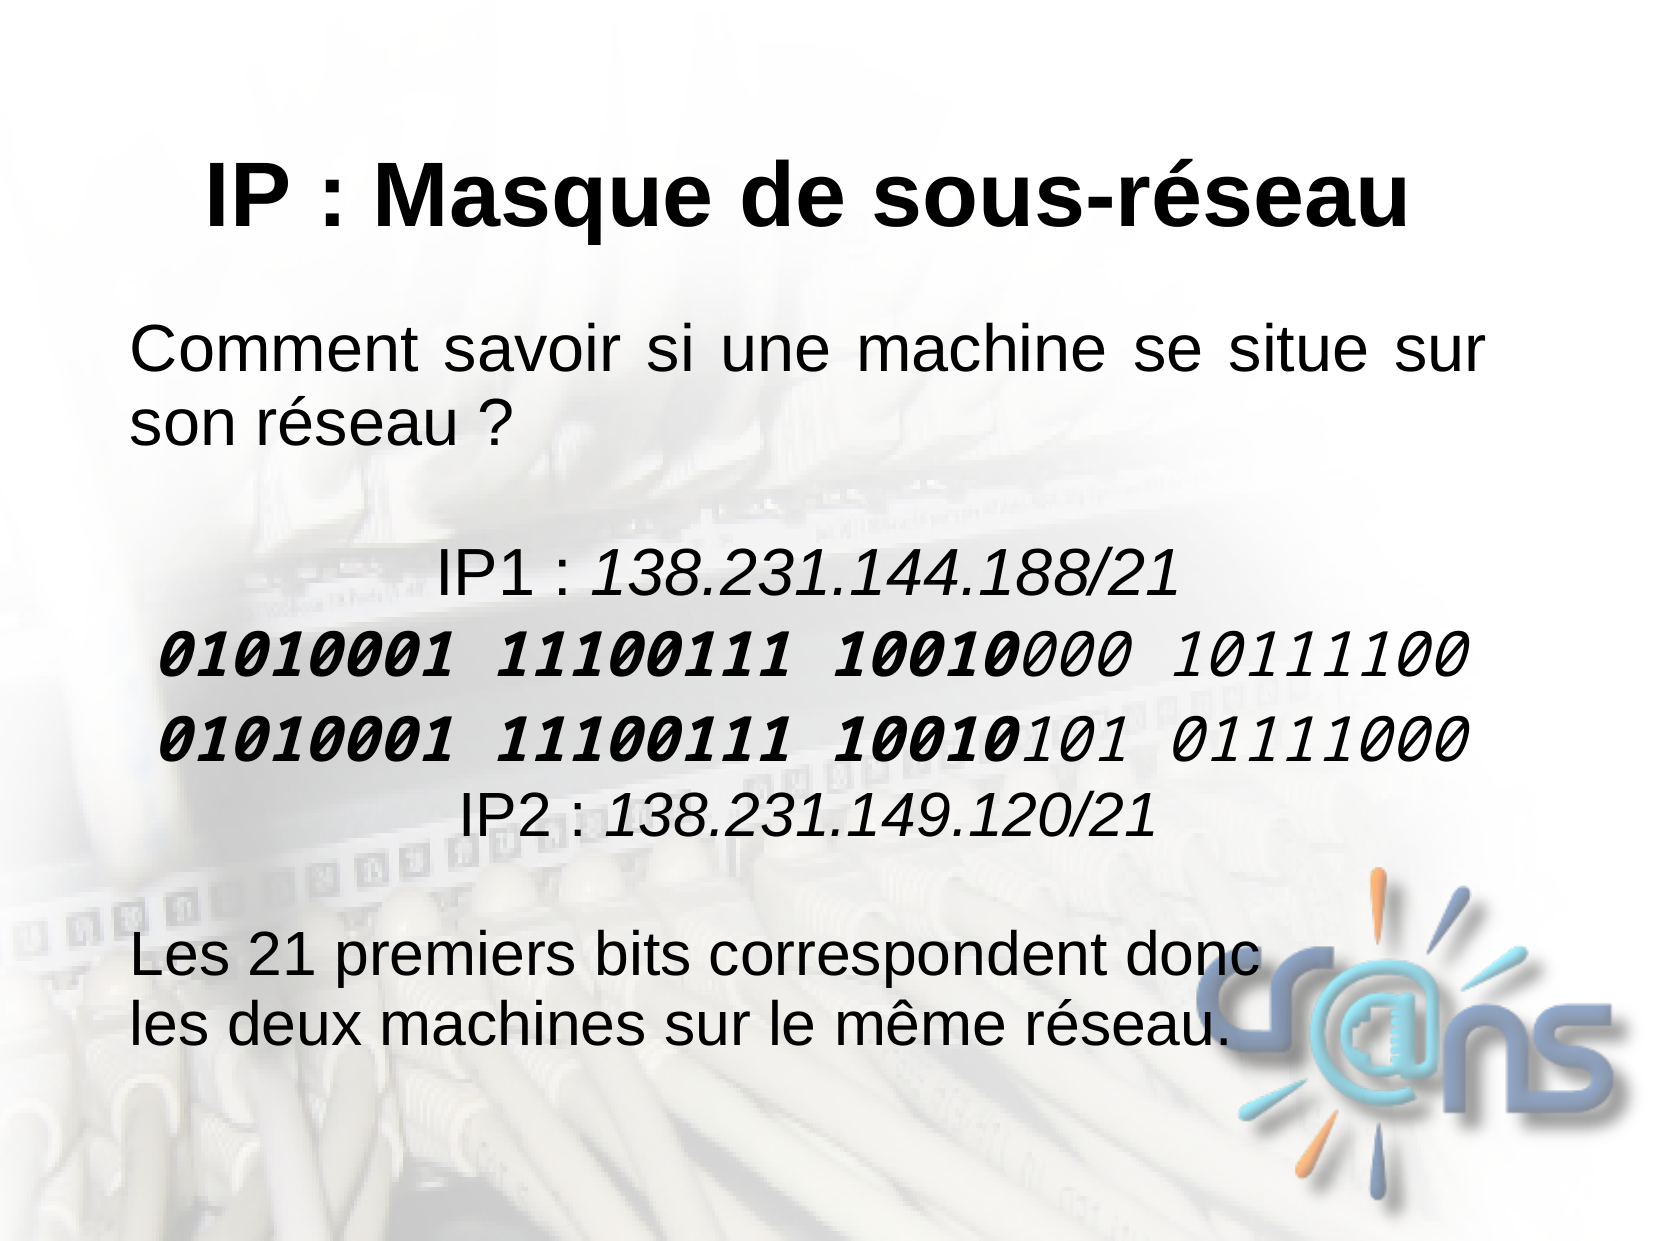

# IP : Masque de sous-réseau
Comment savoir si une machine se situe sur son réseau ?
IP1 : 138.231.144.188/21
01010001 11100111 10010000 10111100
01010001 11100111 10010101 01111000
IP2 : 138.231.149.120/21
Les 21 premiers bits correspondent donc
les deux machines sur le même réseau.